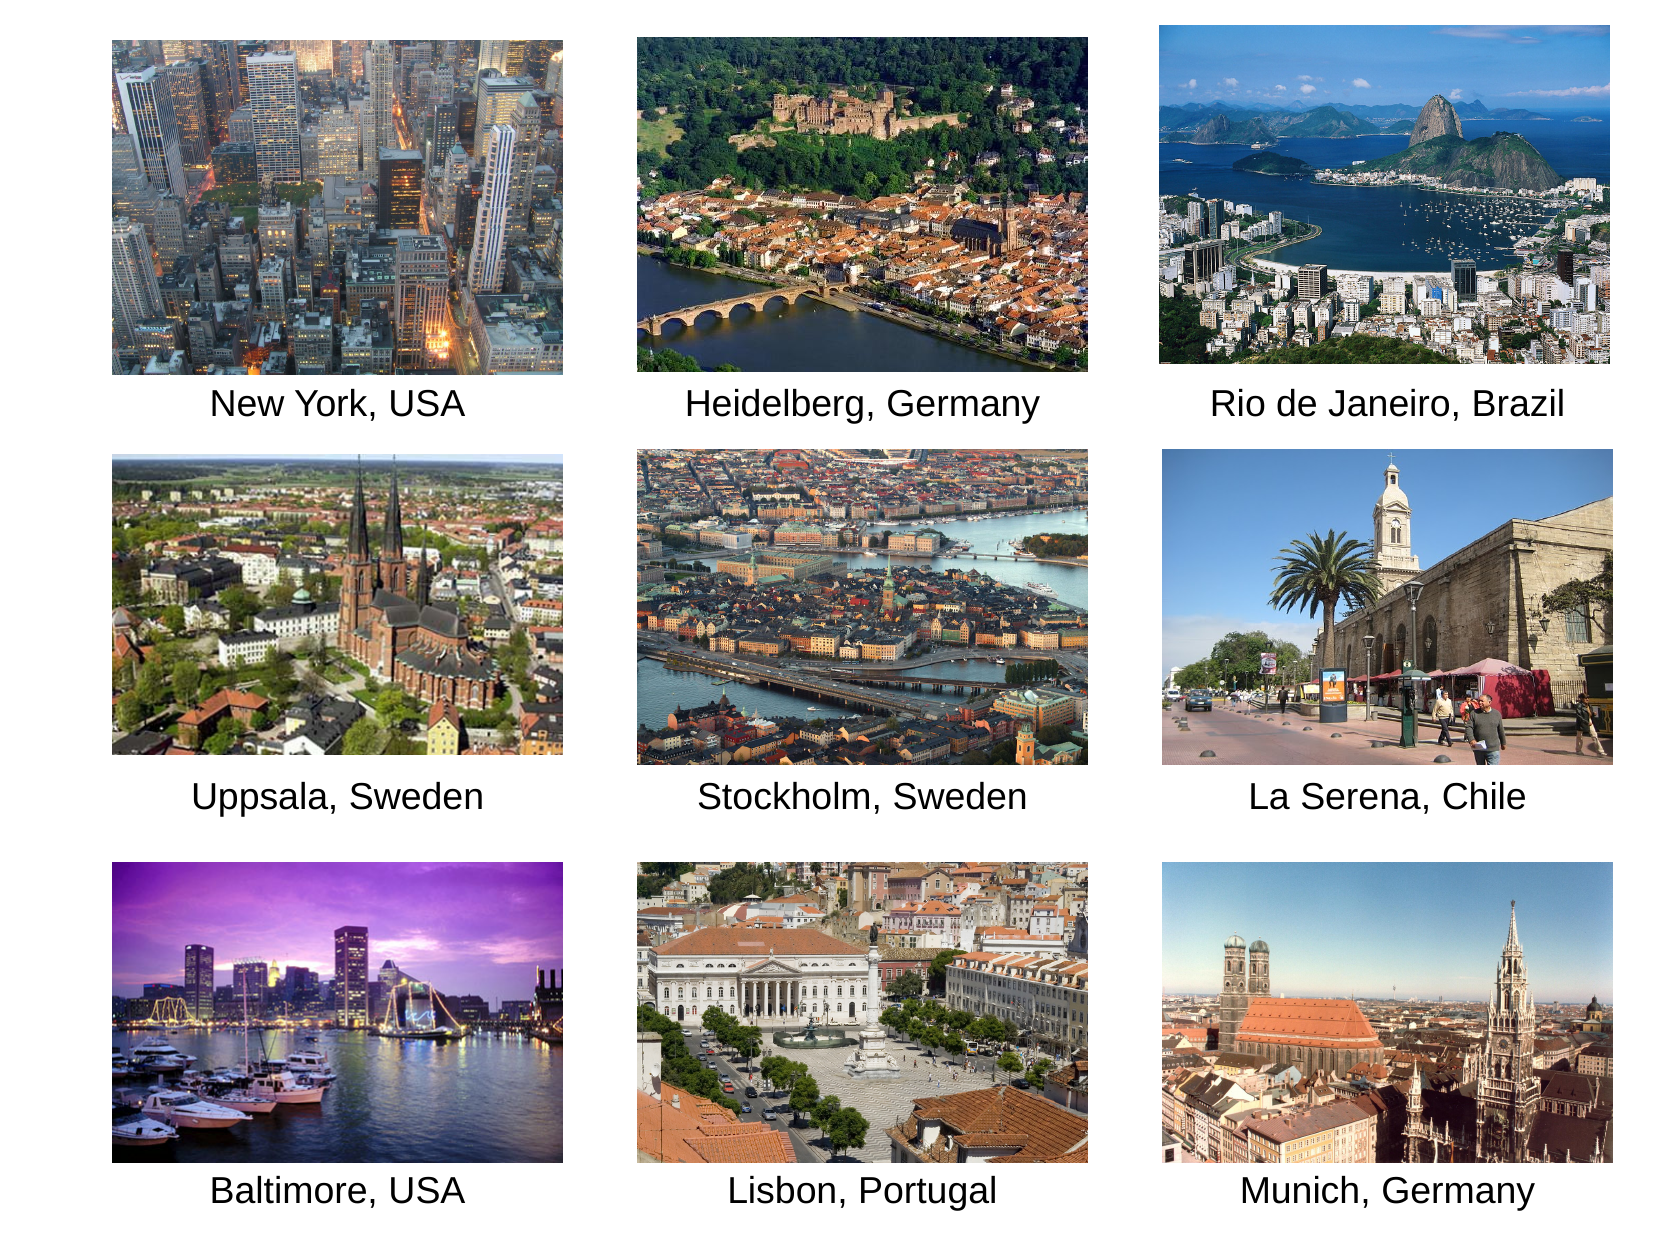

Quick Bio
New York, USA
Heidelberg, Germany
Rio de Janeiro, Brazil
Uppsala, Sweden
Stockholm, Sweden
La Serena, Chile
Baltimore, USA
Lisbon, Portugal
Munich, Germany